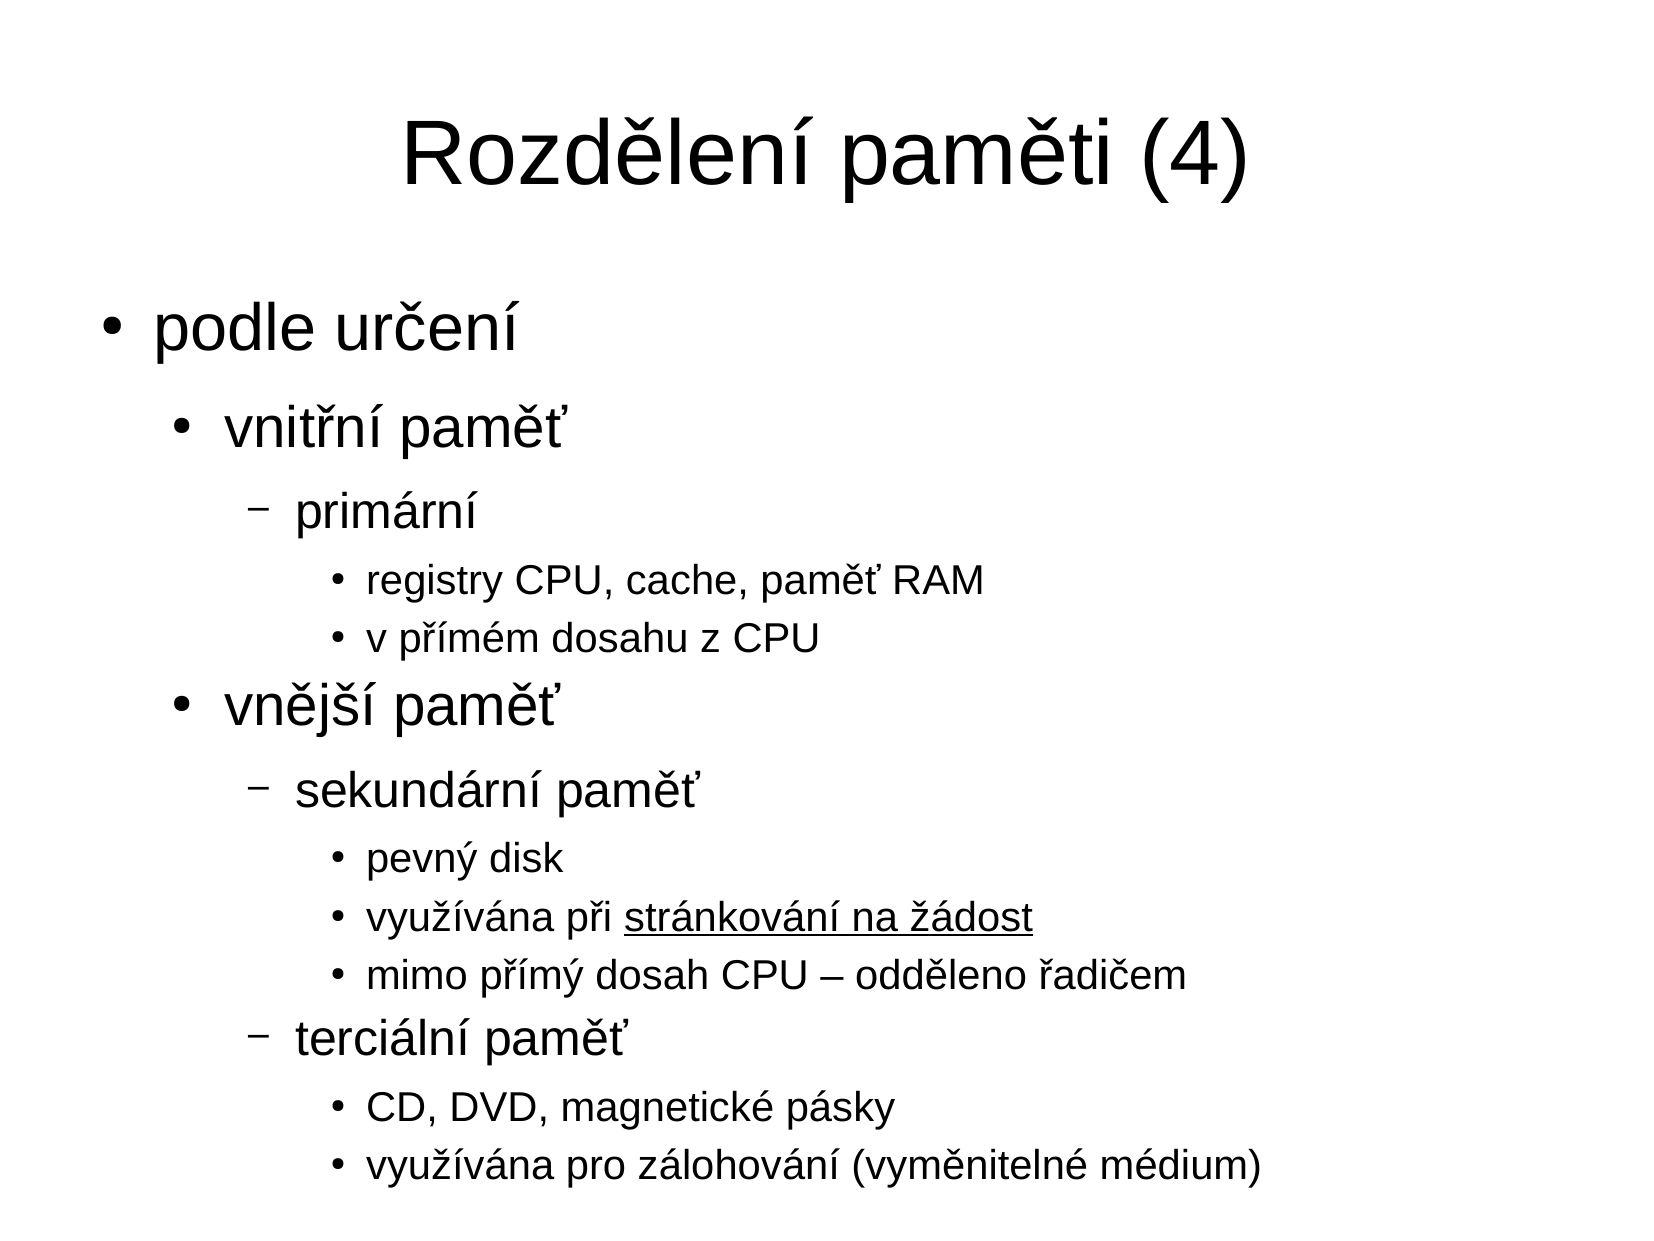

# Rozdělení paměti (4)
podle určení
vnitřní paměť
primární
registry CPU, cache, paměť RAM
v přímém dosahu z CPU
vnější paměť
sekundární paměť
pevný disk
využívána při stránkování na žádost
mimo přímý dosah CPU – odděleno řadičem
terciální paměť
CD, DVD, magnetické pásky
využívána pro zálohování (vyměnitelné médium)